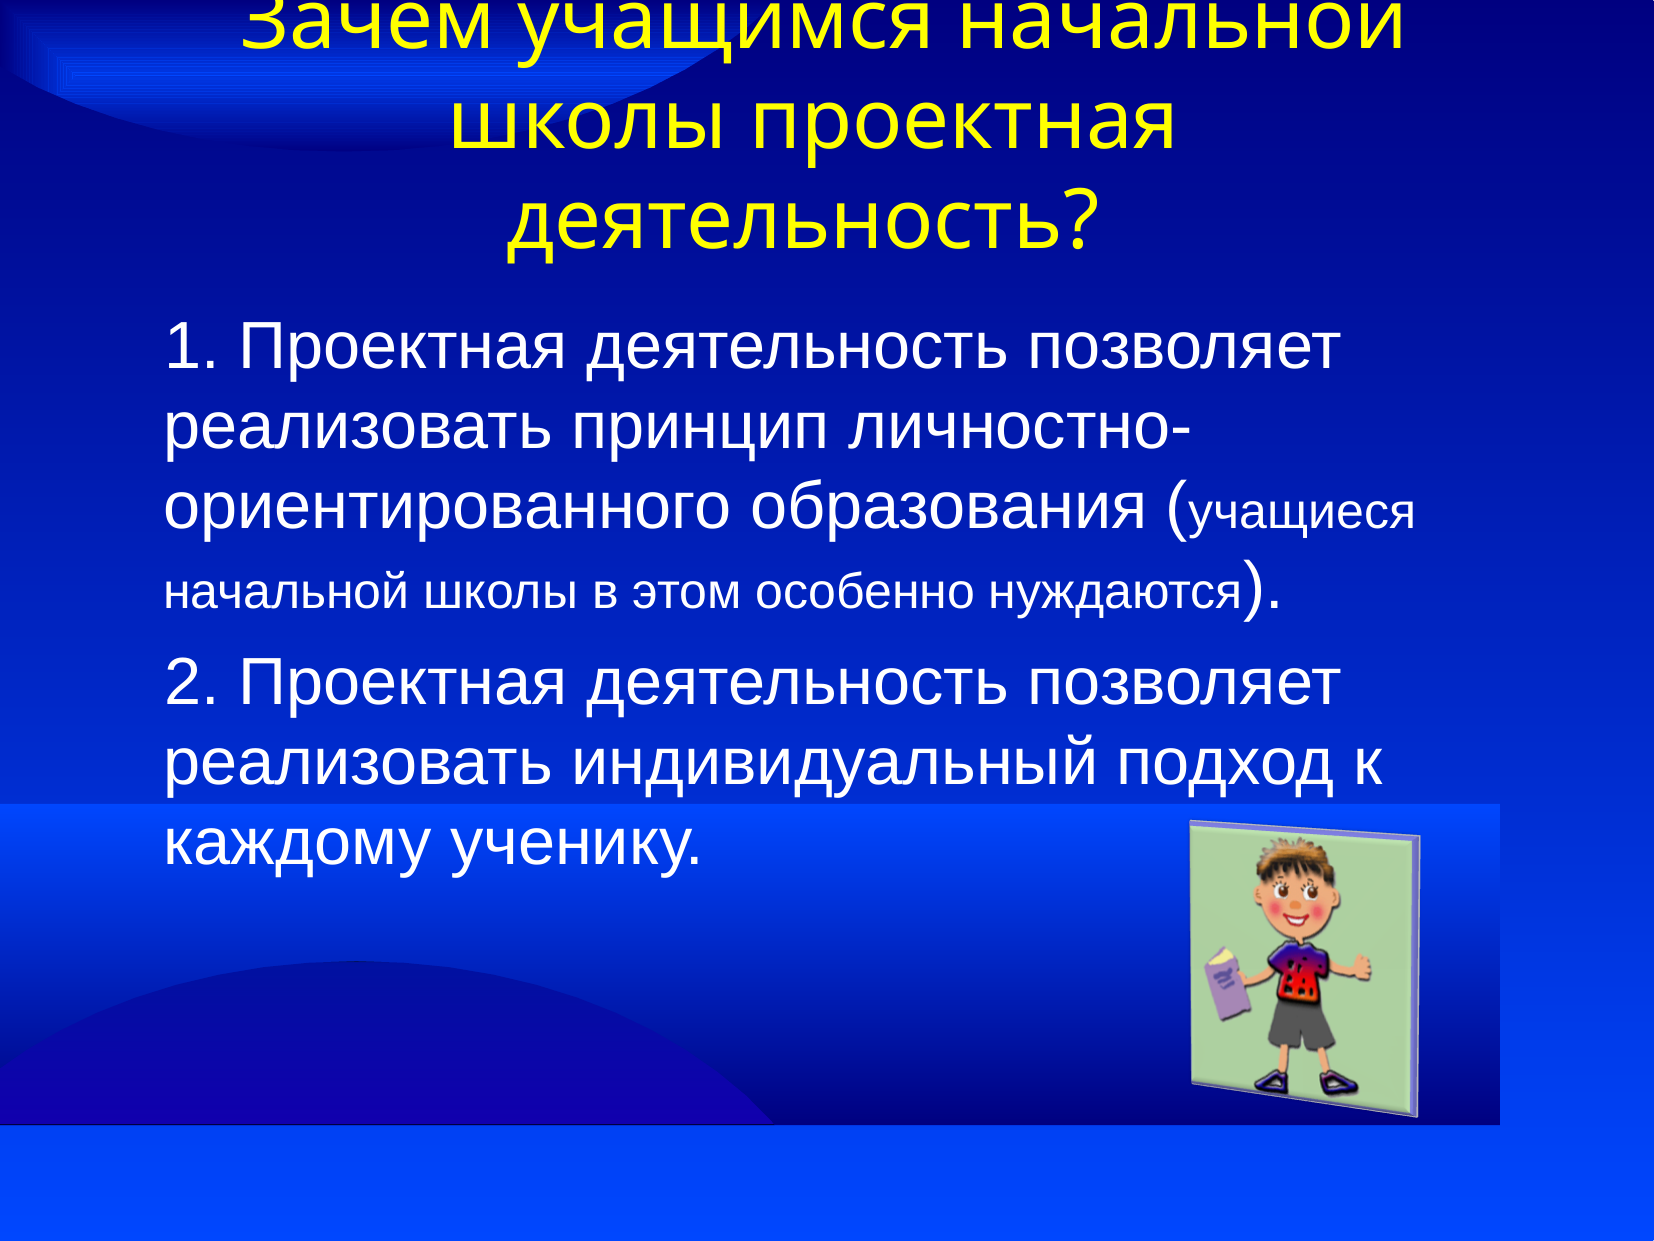

Зачем учащимся начальной школы проектная деятельность?
 1. Проектная деятельность позволяет реализовать принцип личностно-ориентированного образования (учащиеся начальной школы в этом особенно нуждаются).
 2. Проектная деятельность позволяет реализовать индивидуальный подход к каждому ученику.